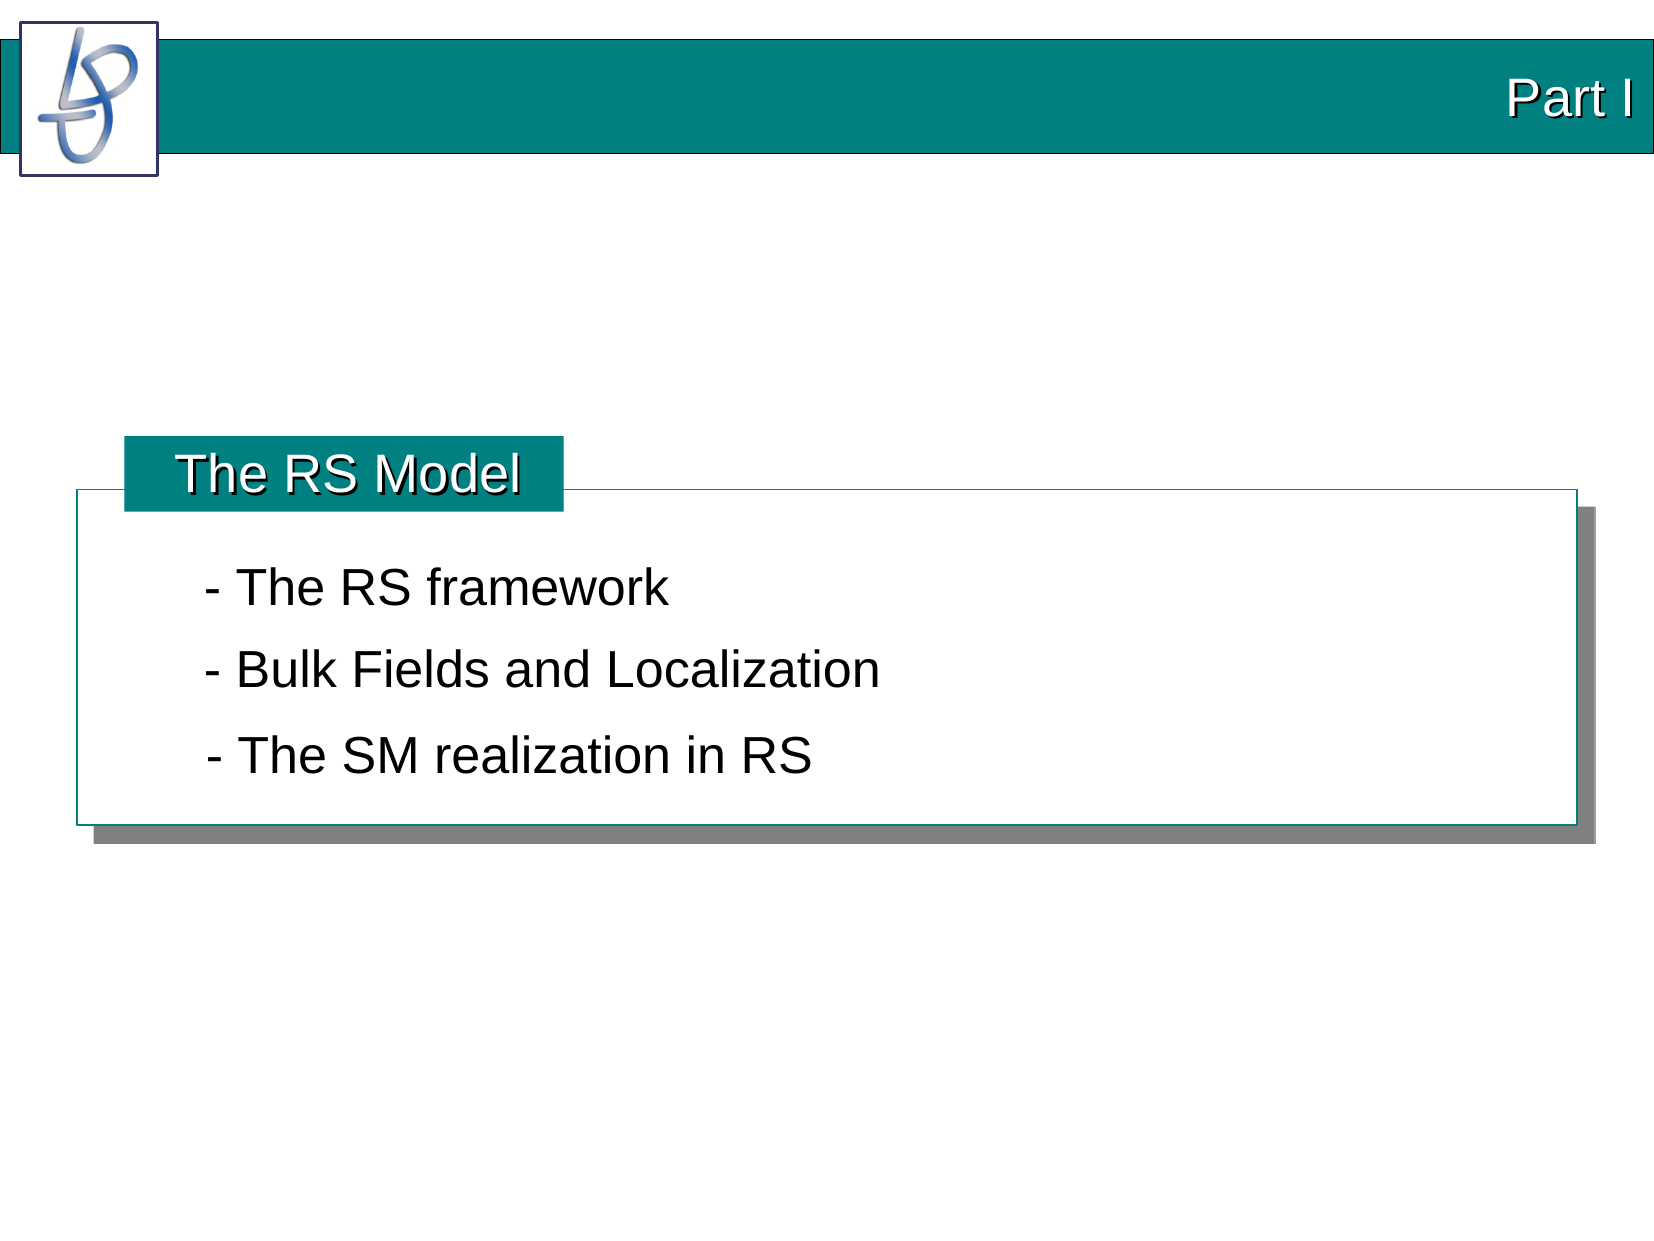

Part I
The RS Model
- The RS framework
- Bulk Fields and Localization
- The SM realization in RS